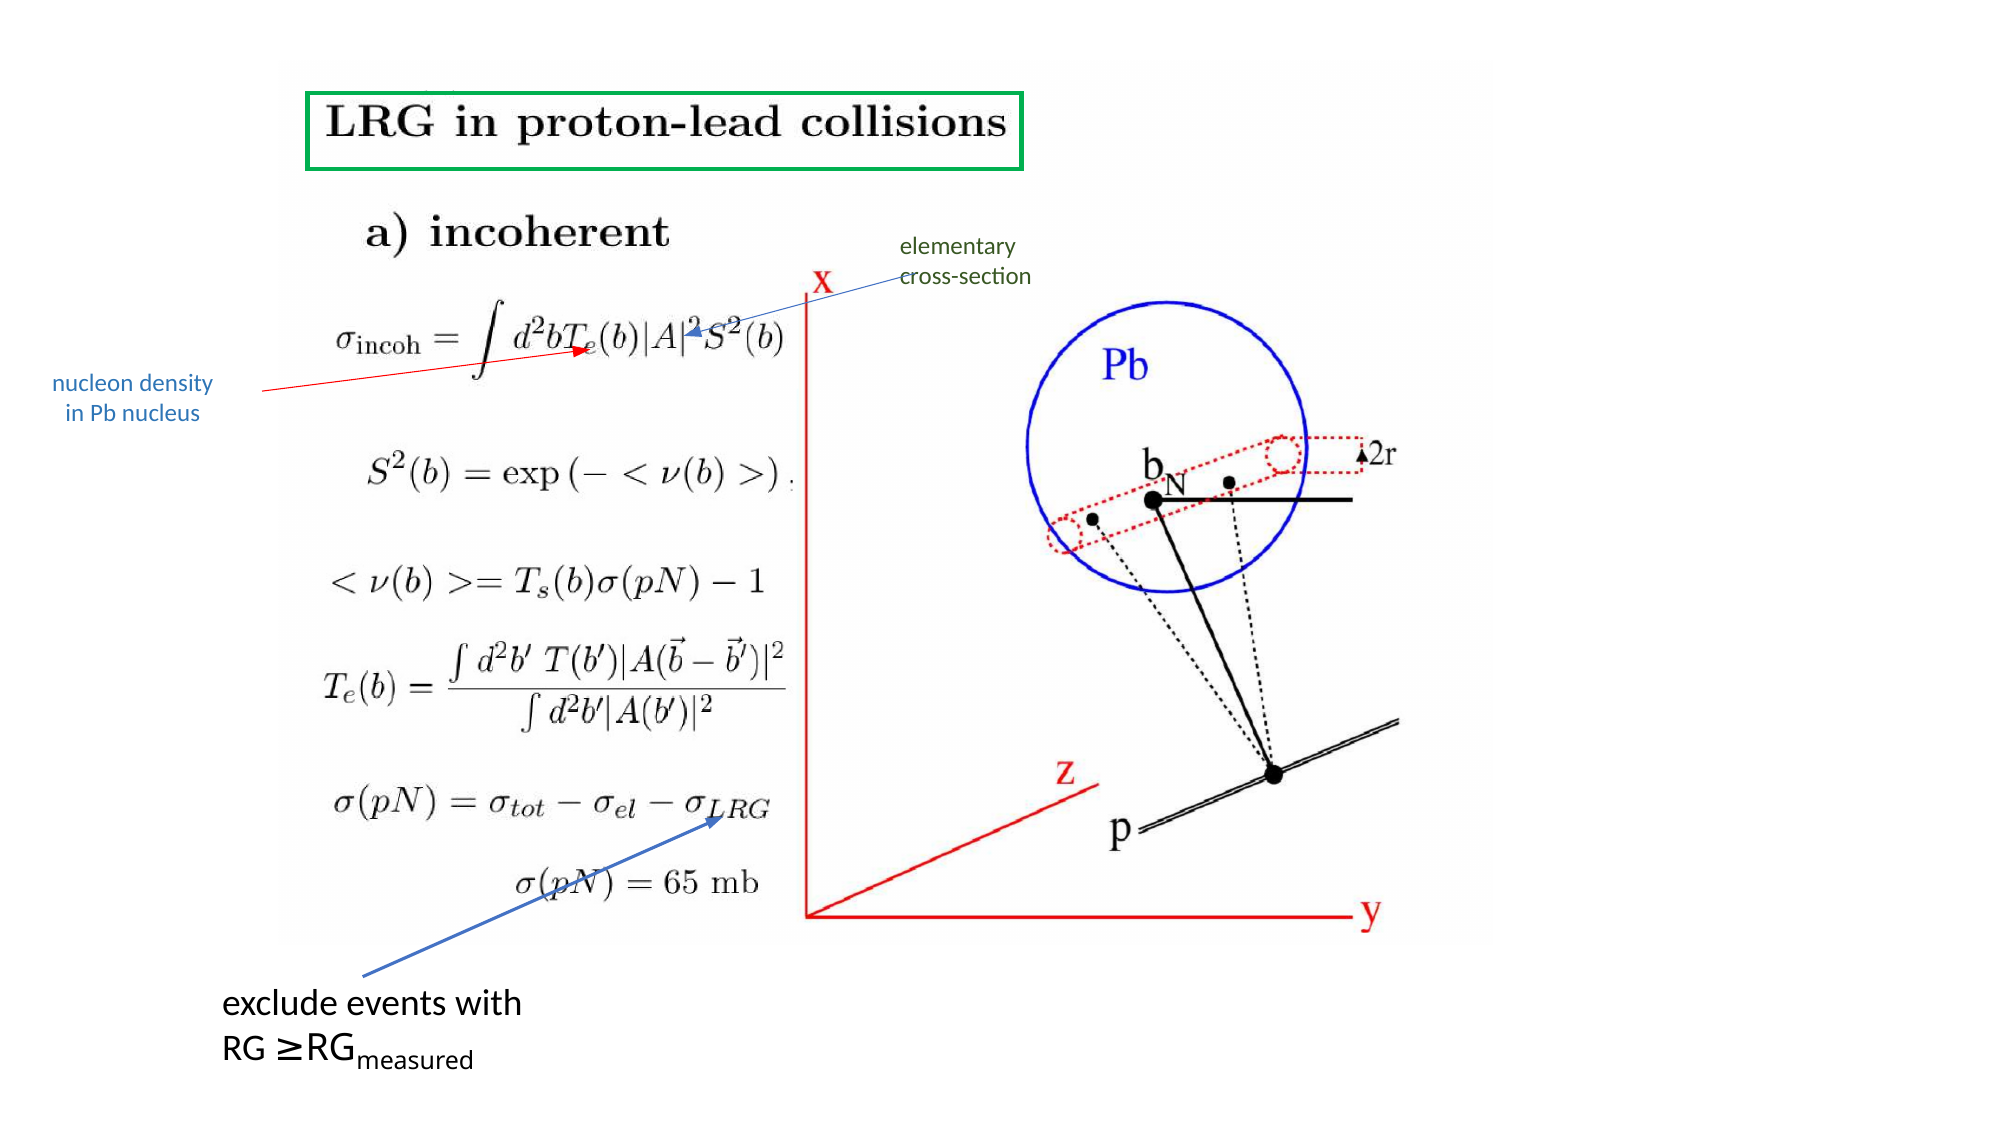

elementary cross-section
nucleon density in Pb nucleus
exclude events with RG ≥RGmeasured